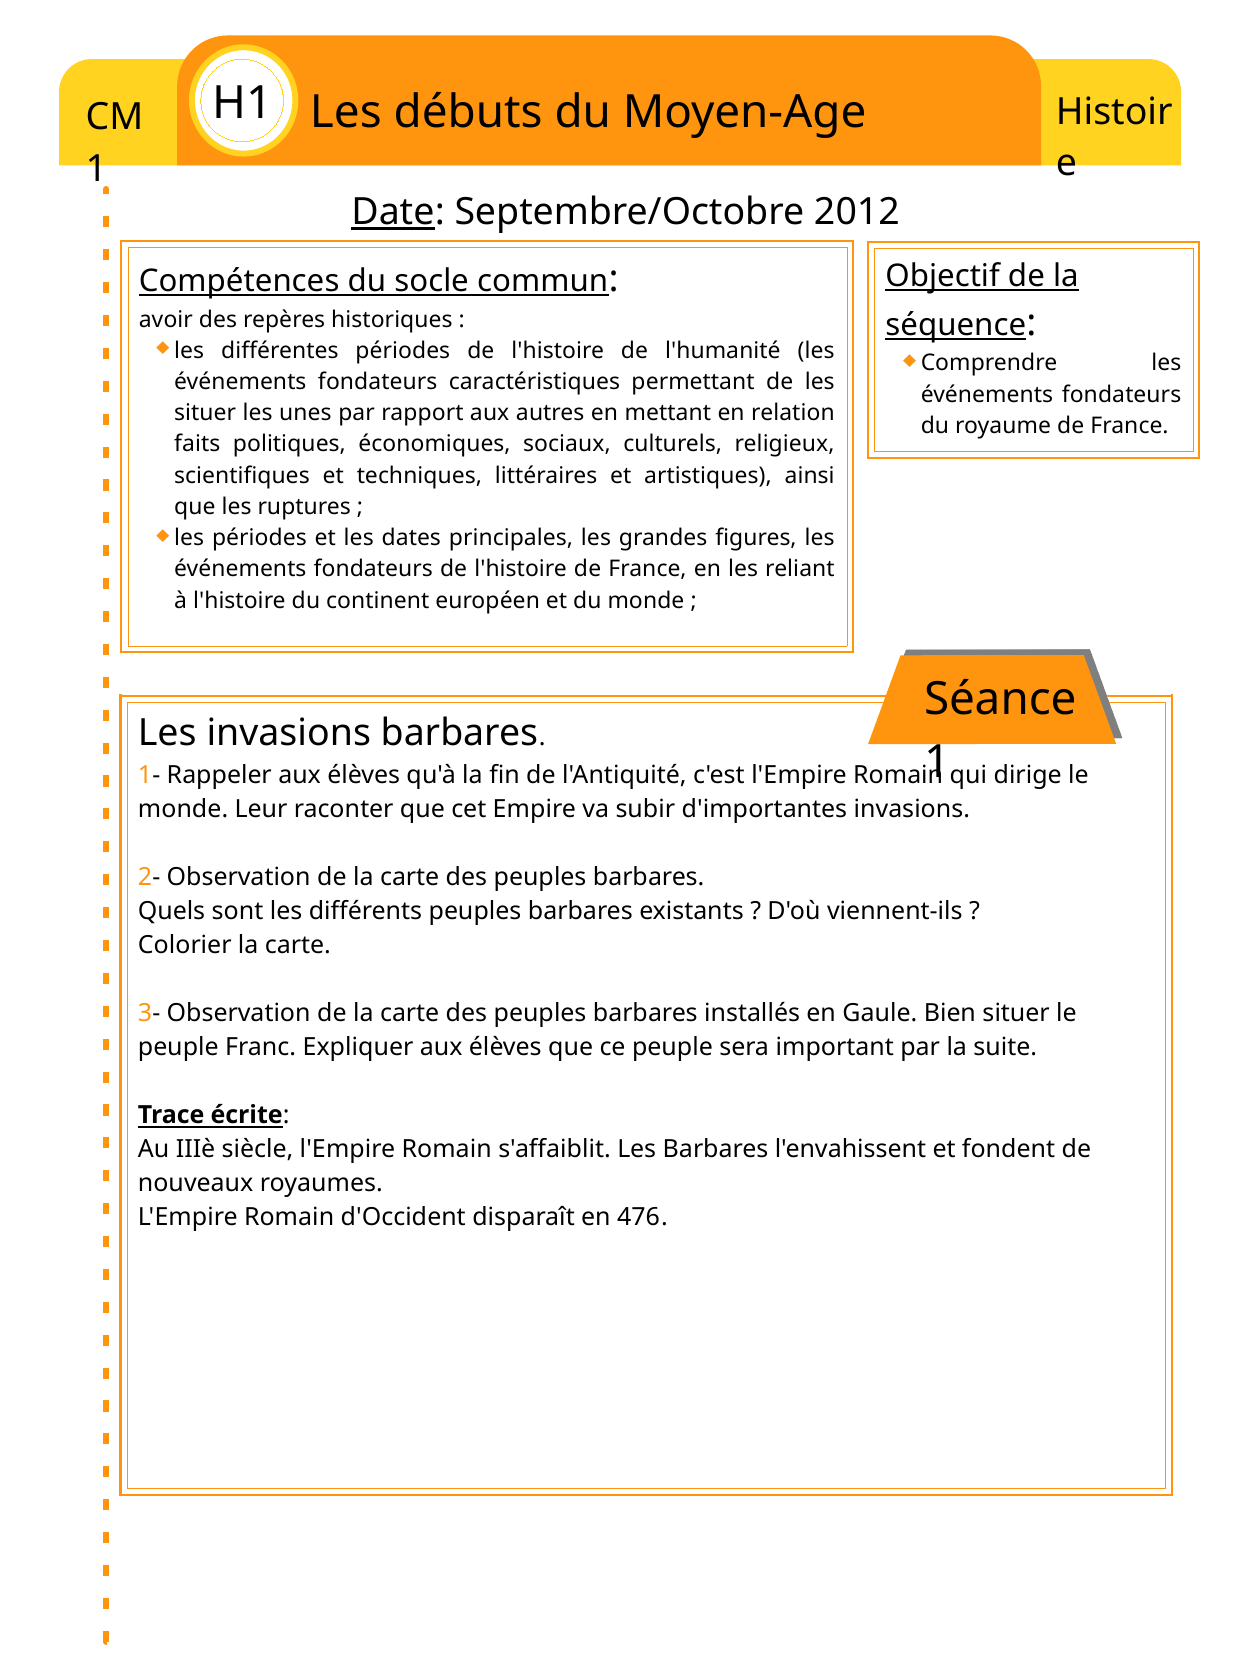

H1
Les débuts du Moyen-Age
Histoire
CM1
Date: Septembre/Octobre 2012
| Compétences du socle commun: avoir des repères historiques : les différentes périodes de l'histoire de l'humanité (les événements fondateurs caractéristiques permettant de les situer les unes par rapport aux autres en mettant en relation faits politiques, économiques, sociaux, culturels, religieux, scientifiques et techniques, littéraires et artistiques), ainsi que les ruptures ; les périodes et les dates principales, les grandes figures, les événements fondateurs de l'histoire de France, en les reliant à l'histoire du continent européen et du monde ; |
| --- |
| Objectif de la séquence: Comprendre les événements fondateurs du royaume de France. |
| --- |
Séance 1
| Les invasions barbares. 1- Rappeler aux élèves qu'à la fin de l'Antiquité, c'est l'Empire Romain qui dirige le monde. Leur raconter que cet Empire va subir d'importantes invasions. 2- Observation de la carte des peuples barbares. Quels sont les différents peuples barbares existants ? D'où viennent-ils ? Colorier la carte. 3- Observation de la carte des peuples barbares installés en Gaule. Bien situer le peuple Franc. Expliquer aux élèves que ce peuple sera important par la suite. Trace écrite: Au IIIè siècle, l'Empire Romain s'affaiblit. Les Barbares l'envahissent et fondent de nouveaux royaumes. L'Empire Romain d'Occident disparaît en 476. |
| --- |